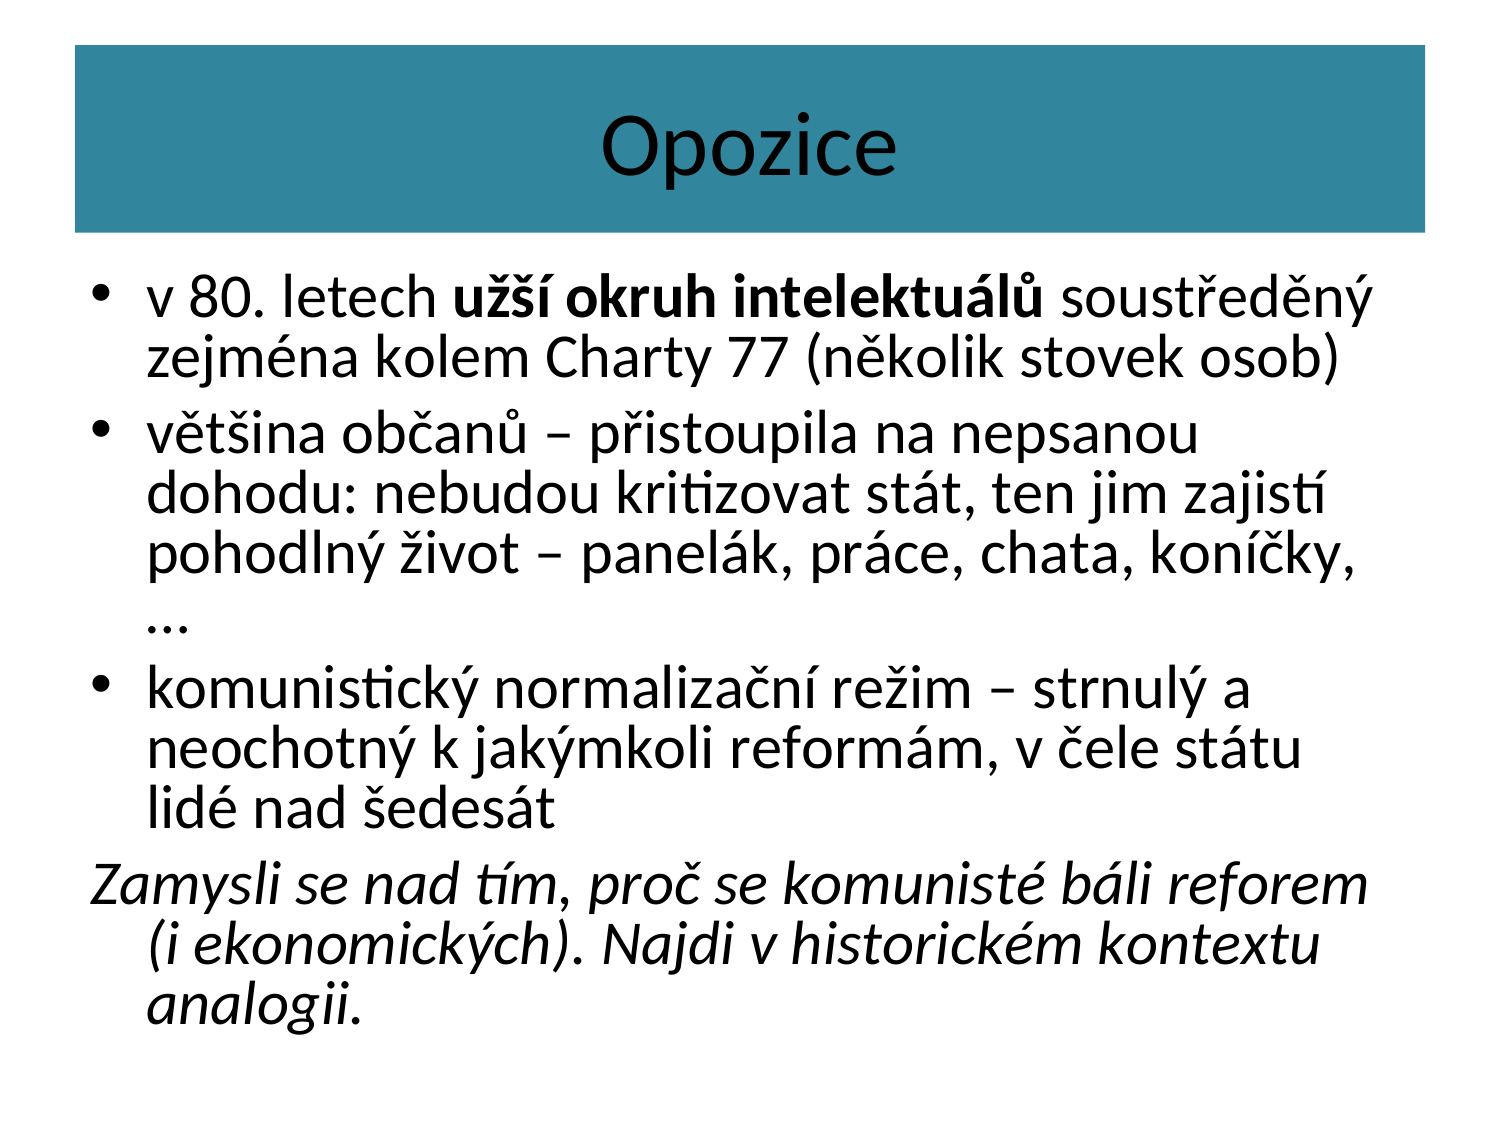

# Opozice
v 80. letech užší okruh intelektuálů soustředěný zejména kolem Charty 77 (několik stovek osob)
většina občanů – přistoupila na nepsanou dohodu: nebudou kritizovat stát, ten jim zajistí pohodlný život – panelák, práce, chata, koníčky, …
komunistický normalizační režim – strnulý a neochotný k jakýmkoli reformám, v čele státu lidé nad šedesát
Zamysli se nad tím, proč se komunisté báli reforem (i ekonomických). Najdi v historickém kontextu analogii.